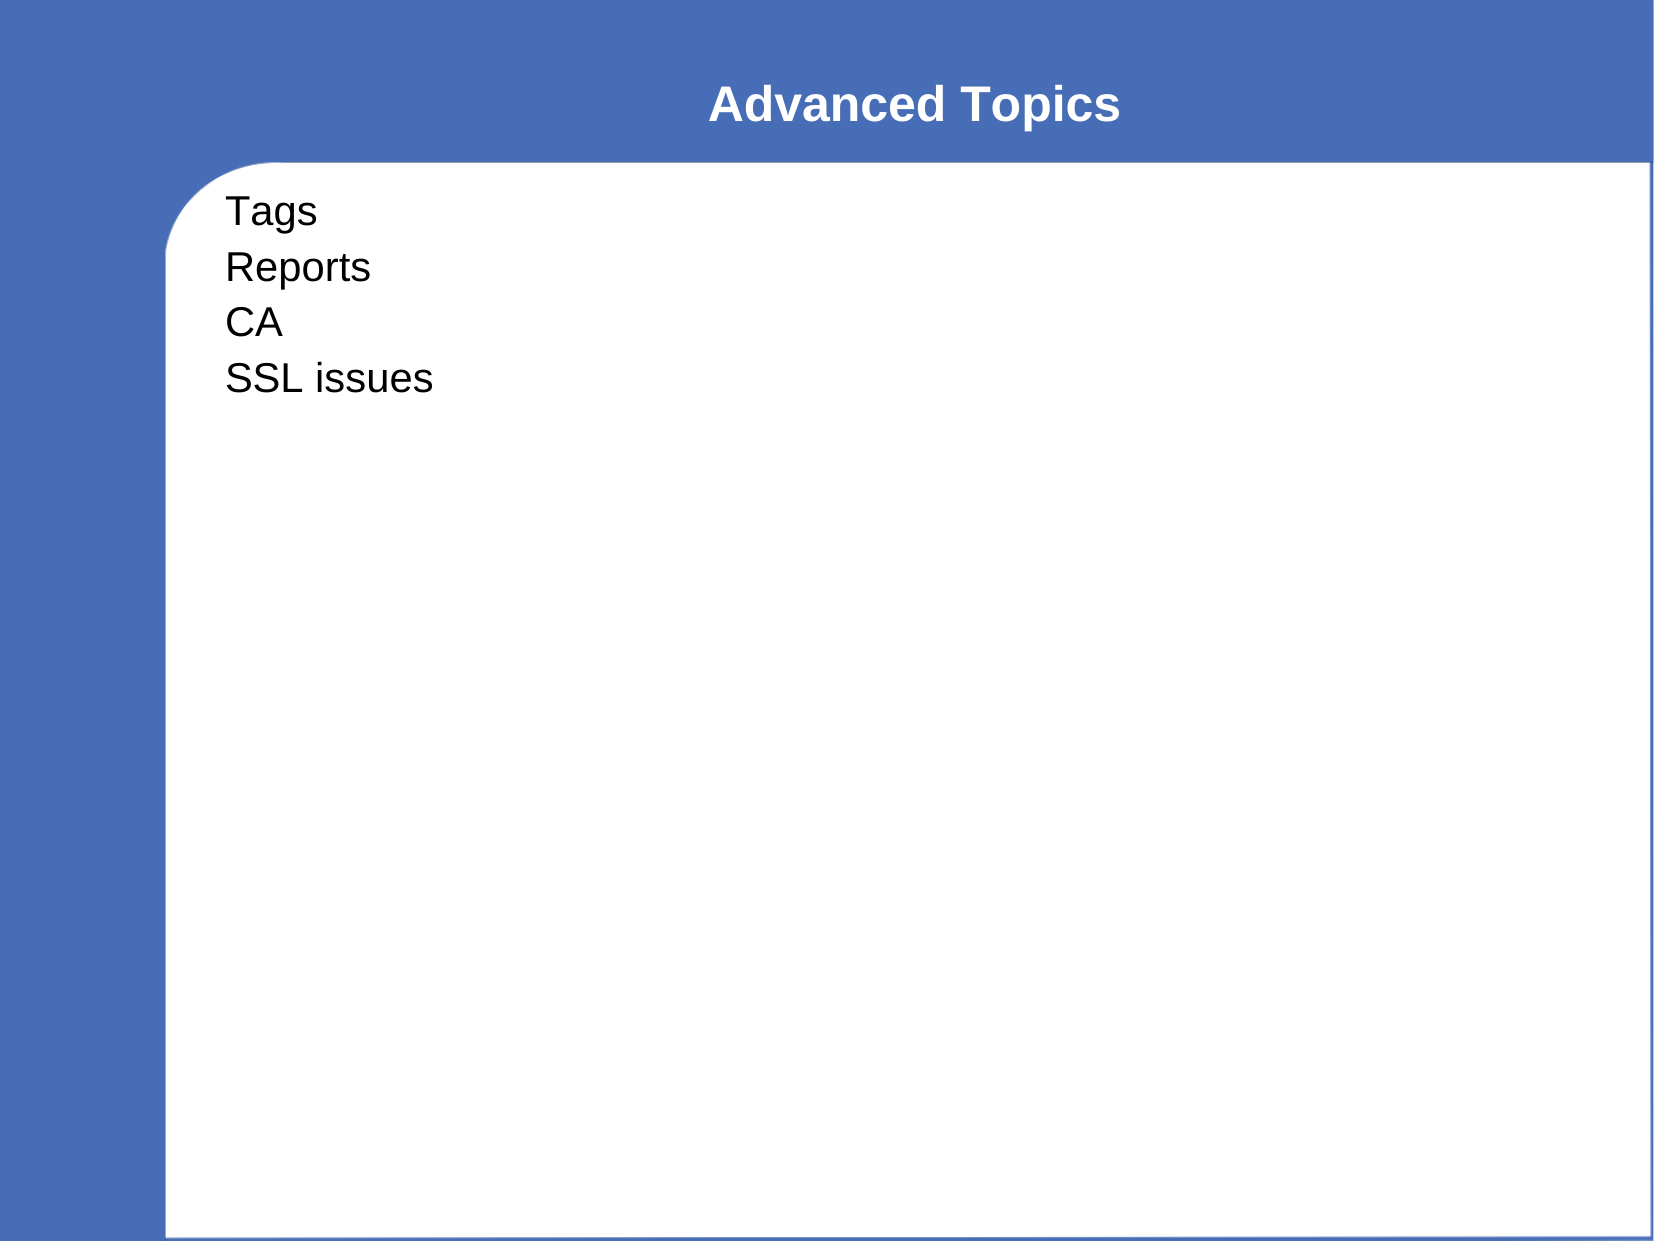

# Advanced Topics
Tags
Reports
CA
SSL issues